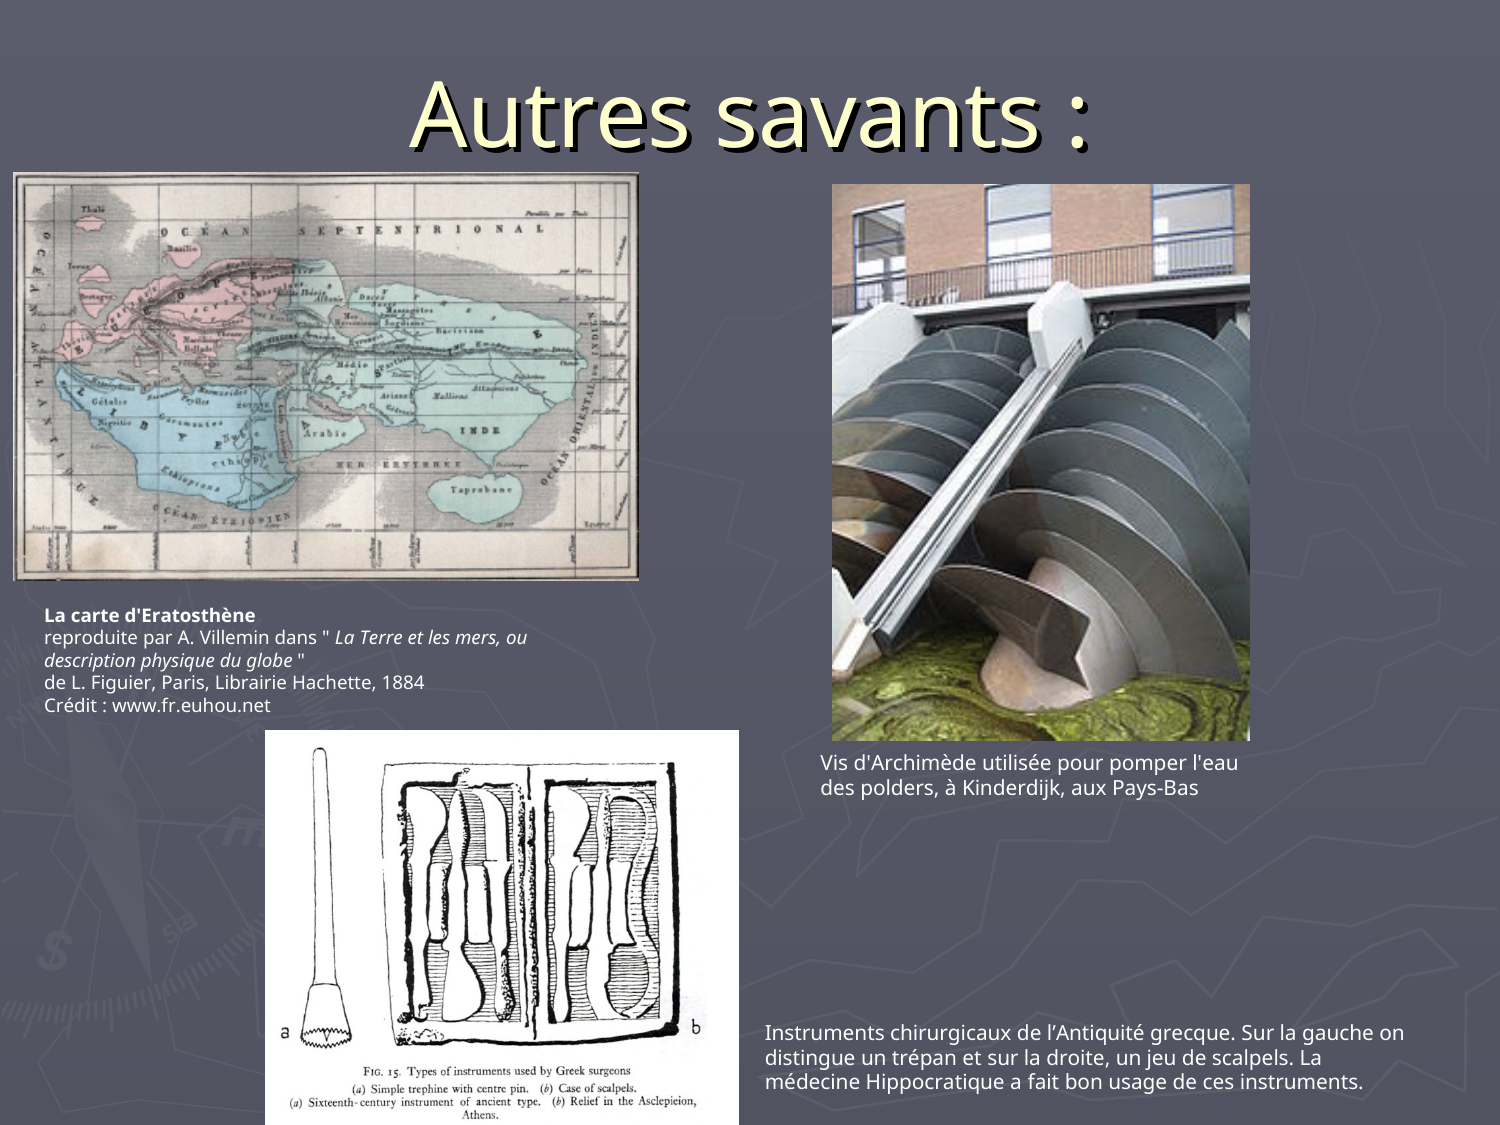

# Autres savants :
La carte d'Eratosthène
reproduite par A. Villemin dans " La Terre et les mers, ou description physique du globe "
de L. Figuier, Paris, Librairie Hachette, 1884
Crédit : www.fr.euhou.net
Vis d'Archimède utilisée pour pomper l'eau des polders, à Kinderdijk, aux Pays-Bas
Instruments chirurgicaux de l’Antiquité grecque. Sur la gauche on distingue un trépan et sur la droite, un jeu de scalpels. La médecine Hippocratique a fait bon usage de ces instruments.